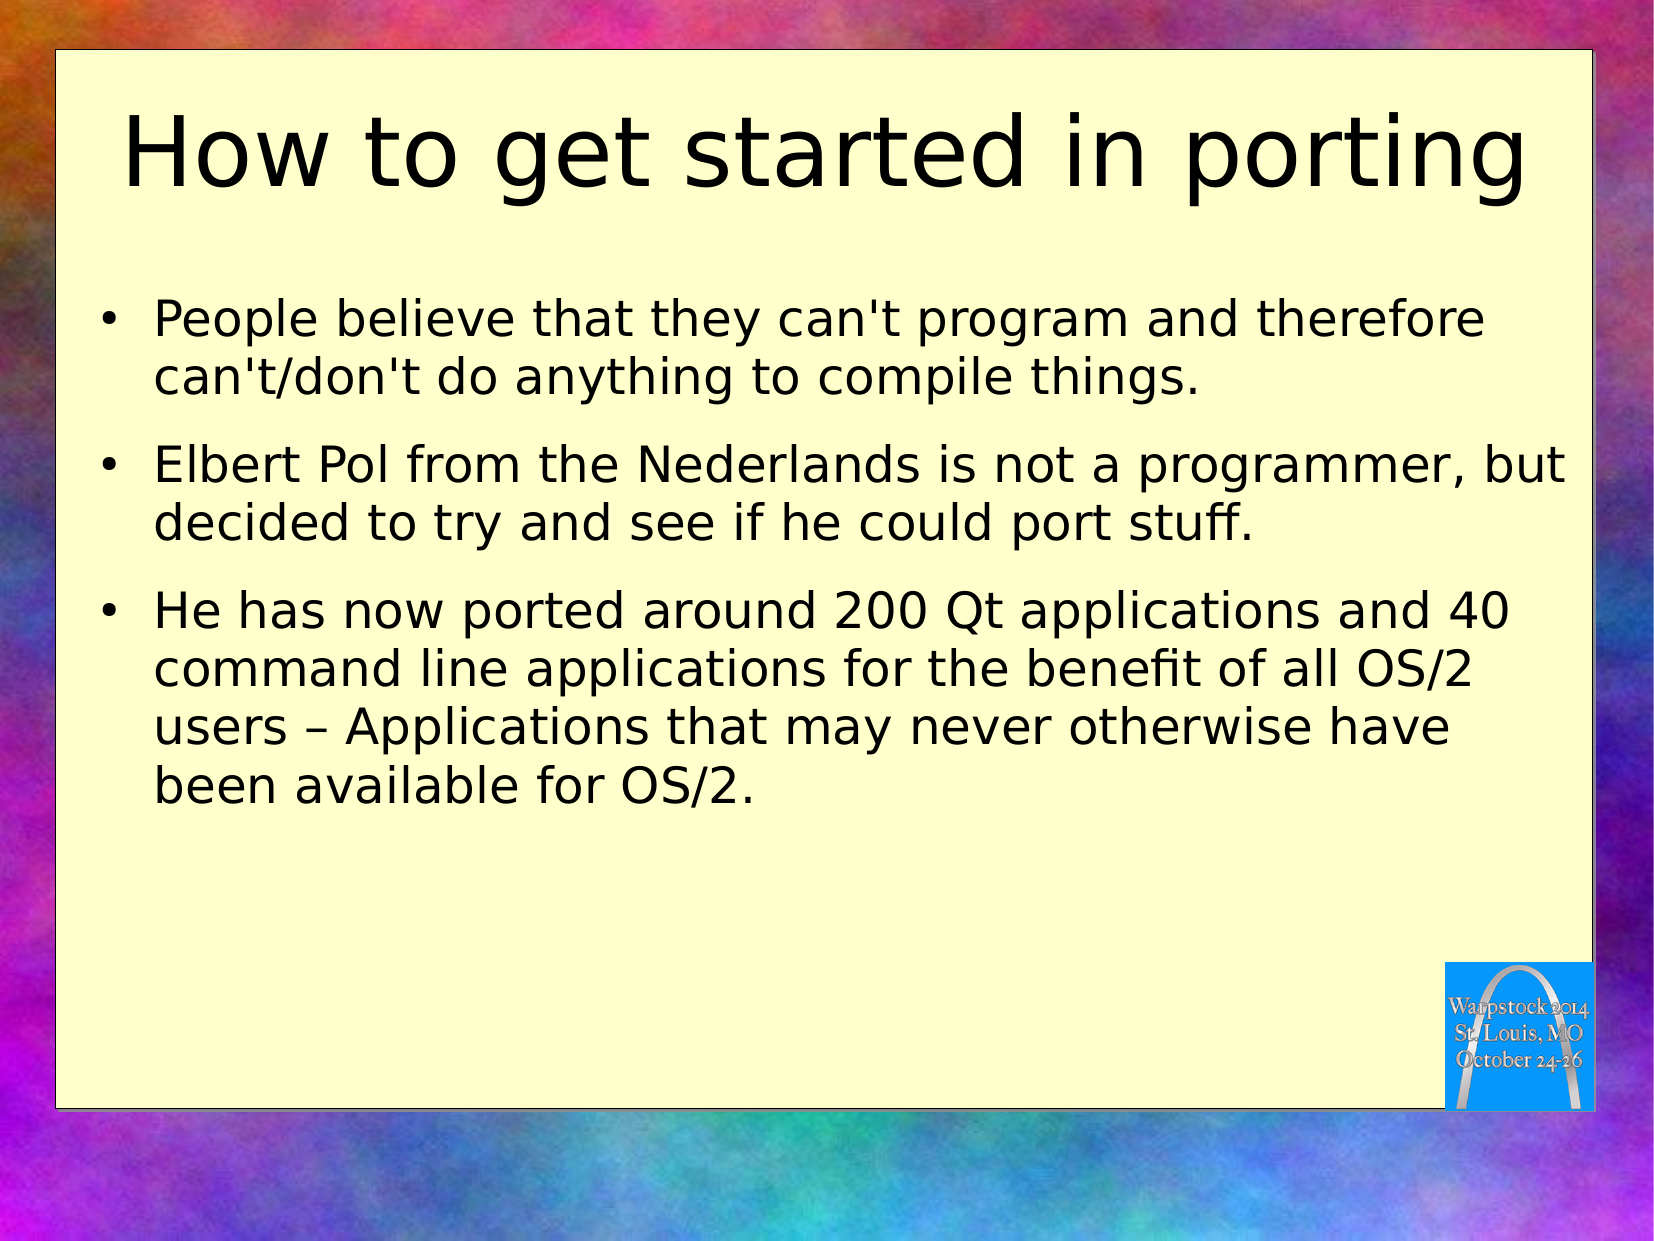

# How to get started in porting
People believe that they can't program and therefore can't/don't do anything to compile things.
Elbert Pol from the Nederlands is not a programmer, but decided to try and see if he could port stuff.
He has now ported around 200 Qt applications and 40 command line applications for the benefit of all OS/2 users – Applications that may never otherwise have been available for OS/2.